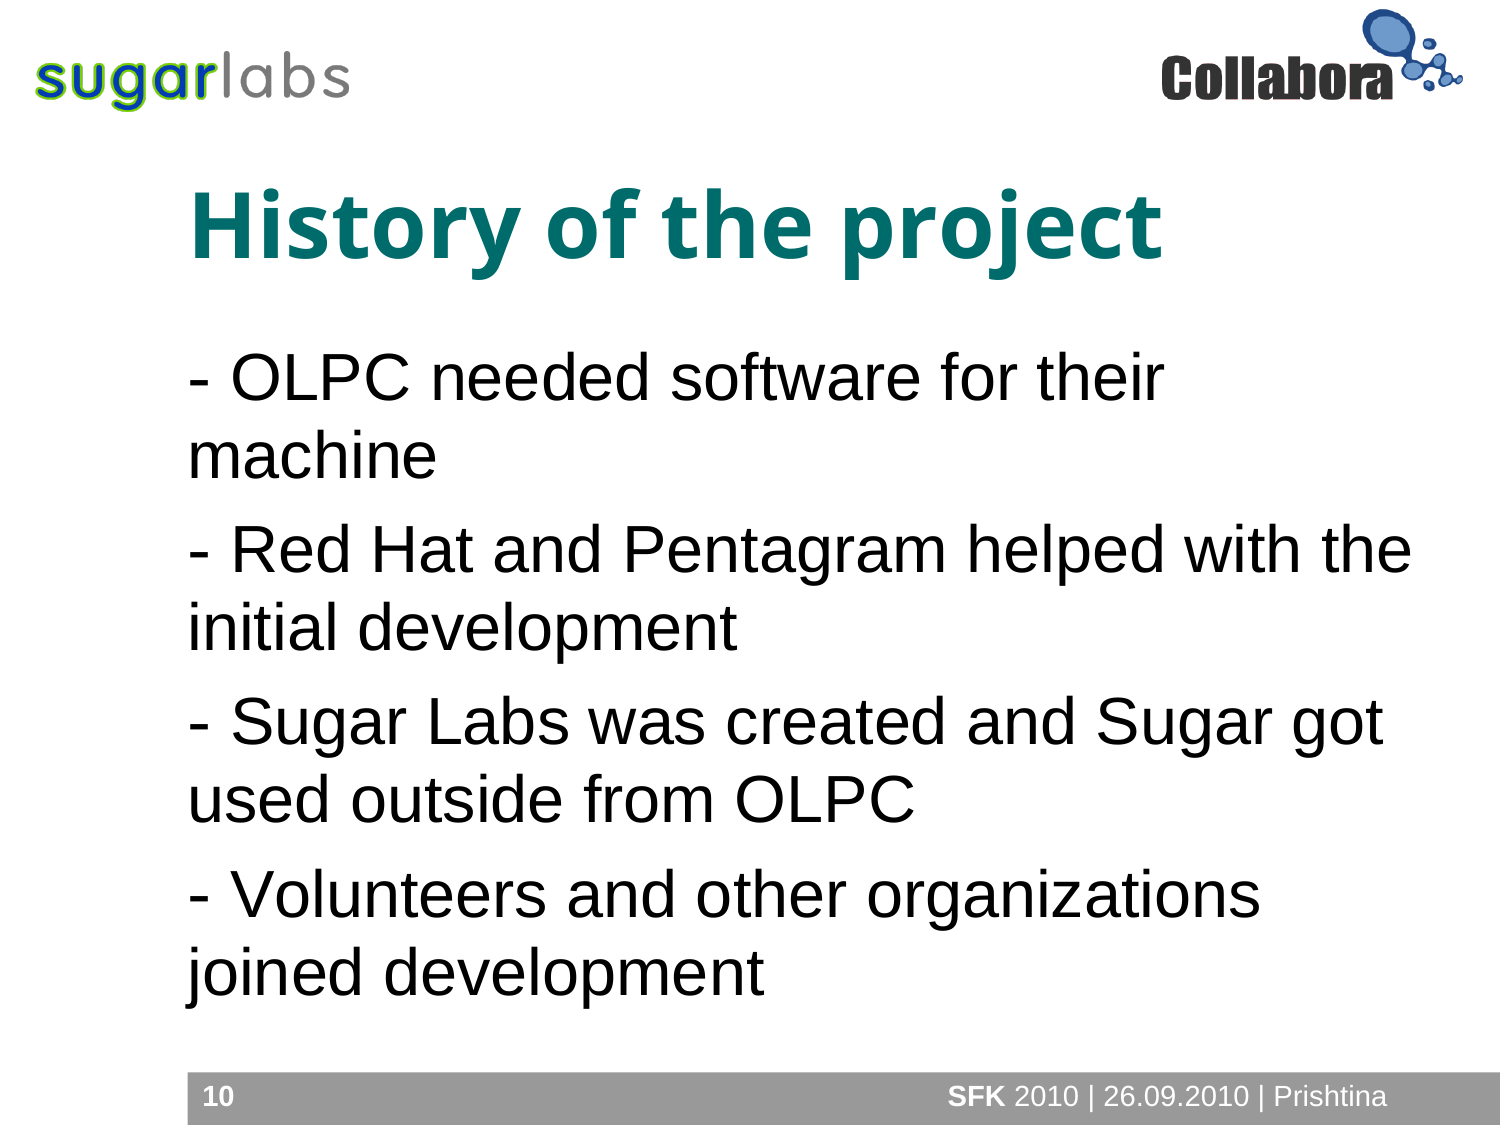

# History of the project
 OLPC needed software for their machine
 Red Hat and Pentagram helped with the initial development
 Sugar Labs was created and Sugar got used outside from OLPC
 Volunteers and other organizations joined development